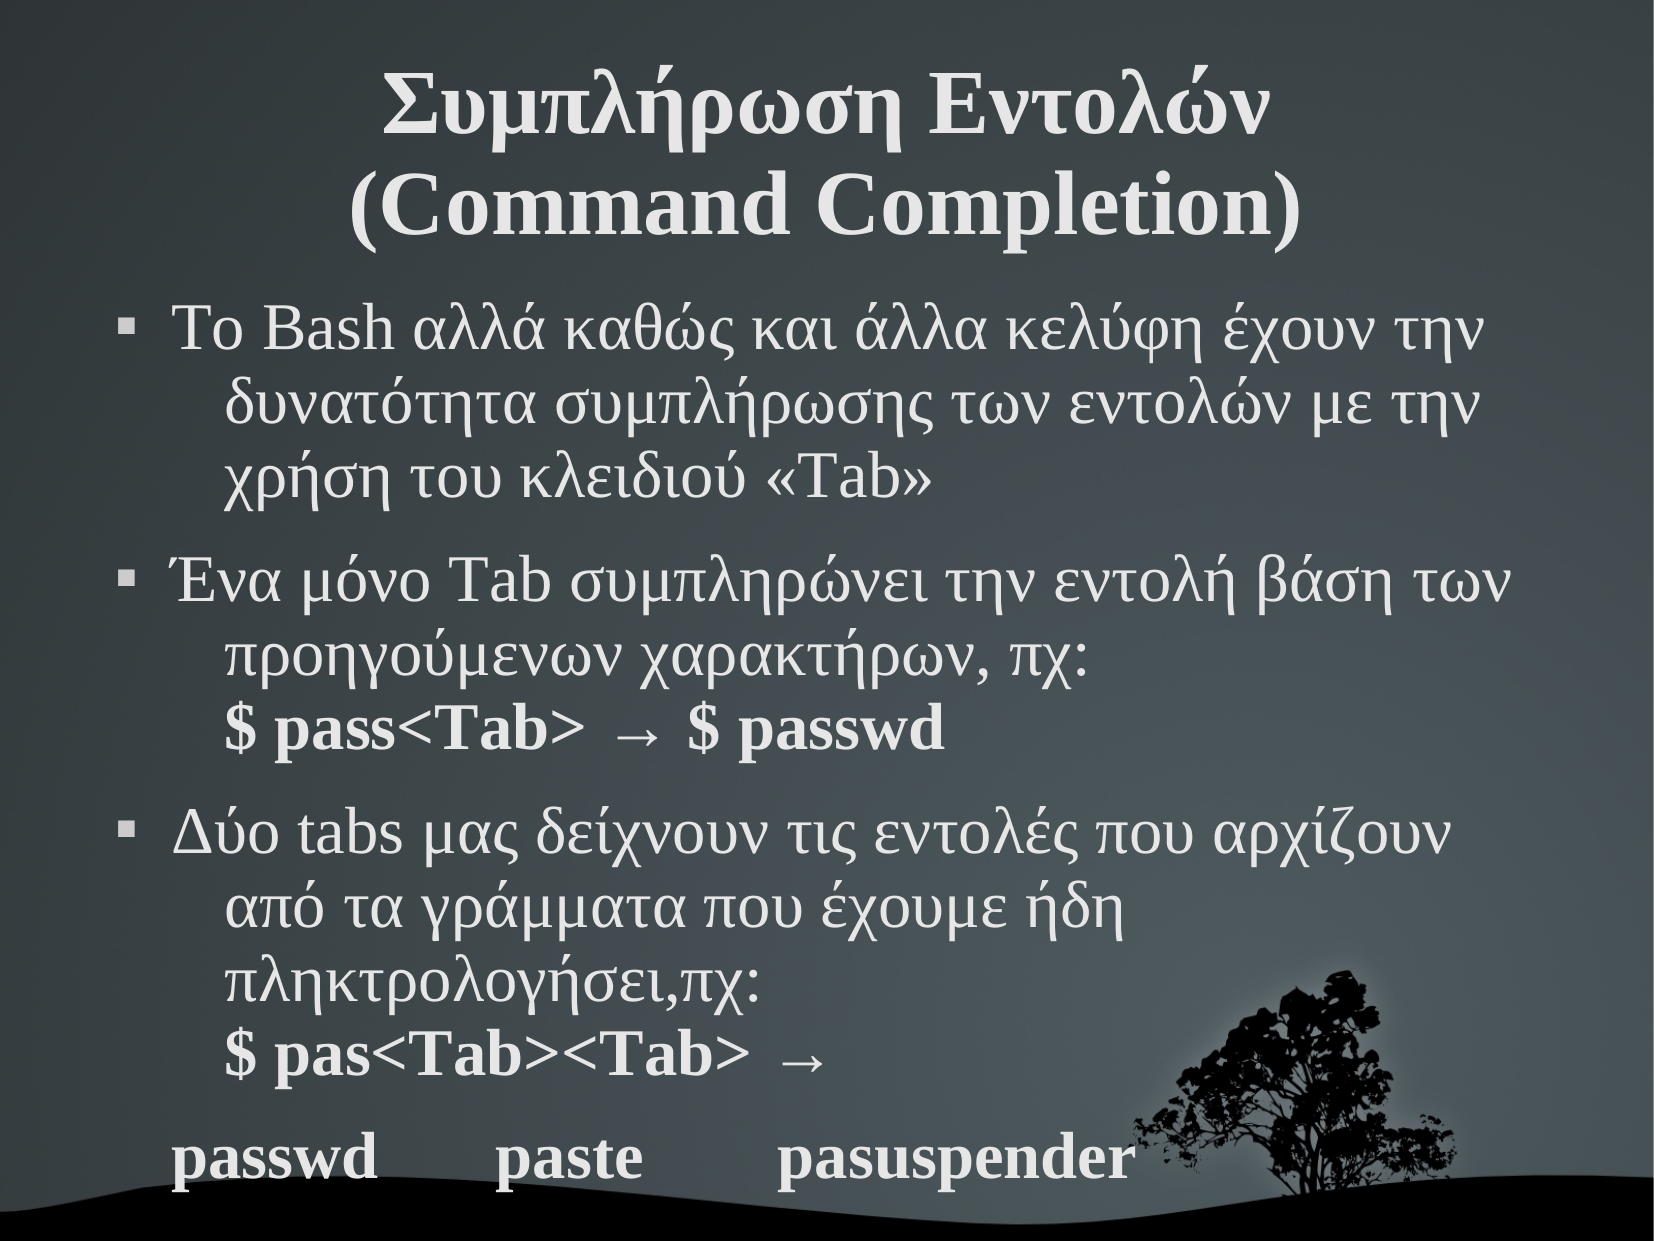

# Συμπλήρωση Εντολών (Command Completion)
Το Bash αλλά καθώς και άλλα κελύφη έχουν την δυνατότητα συμπλήρωσης των εντολών με την χρήση του κλειδιού «Tab»
Ένα μόνο Tab συμπληρώνει την εντολή βάση των προηγούμενων χαρακτήρων, πχ:
$ pass<Tab> → $ passwd
Δύο tabs μας δείχνουν τις εντολές που αρχίζουν από τα γράμματα που έχουμε ήδη πληκτρολογήσει,πχ:
$ pas<Tab><Tab> →
passwd paste pasuspender